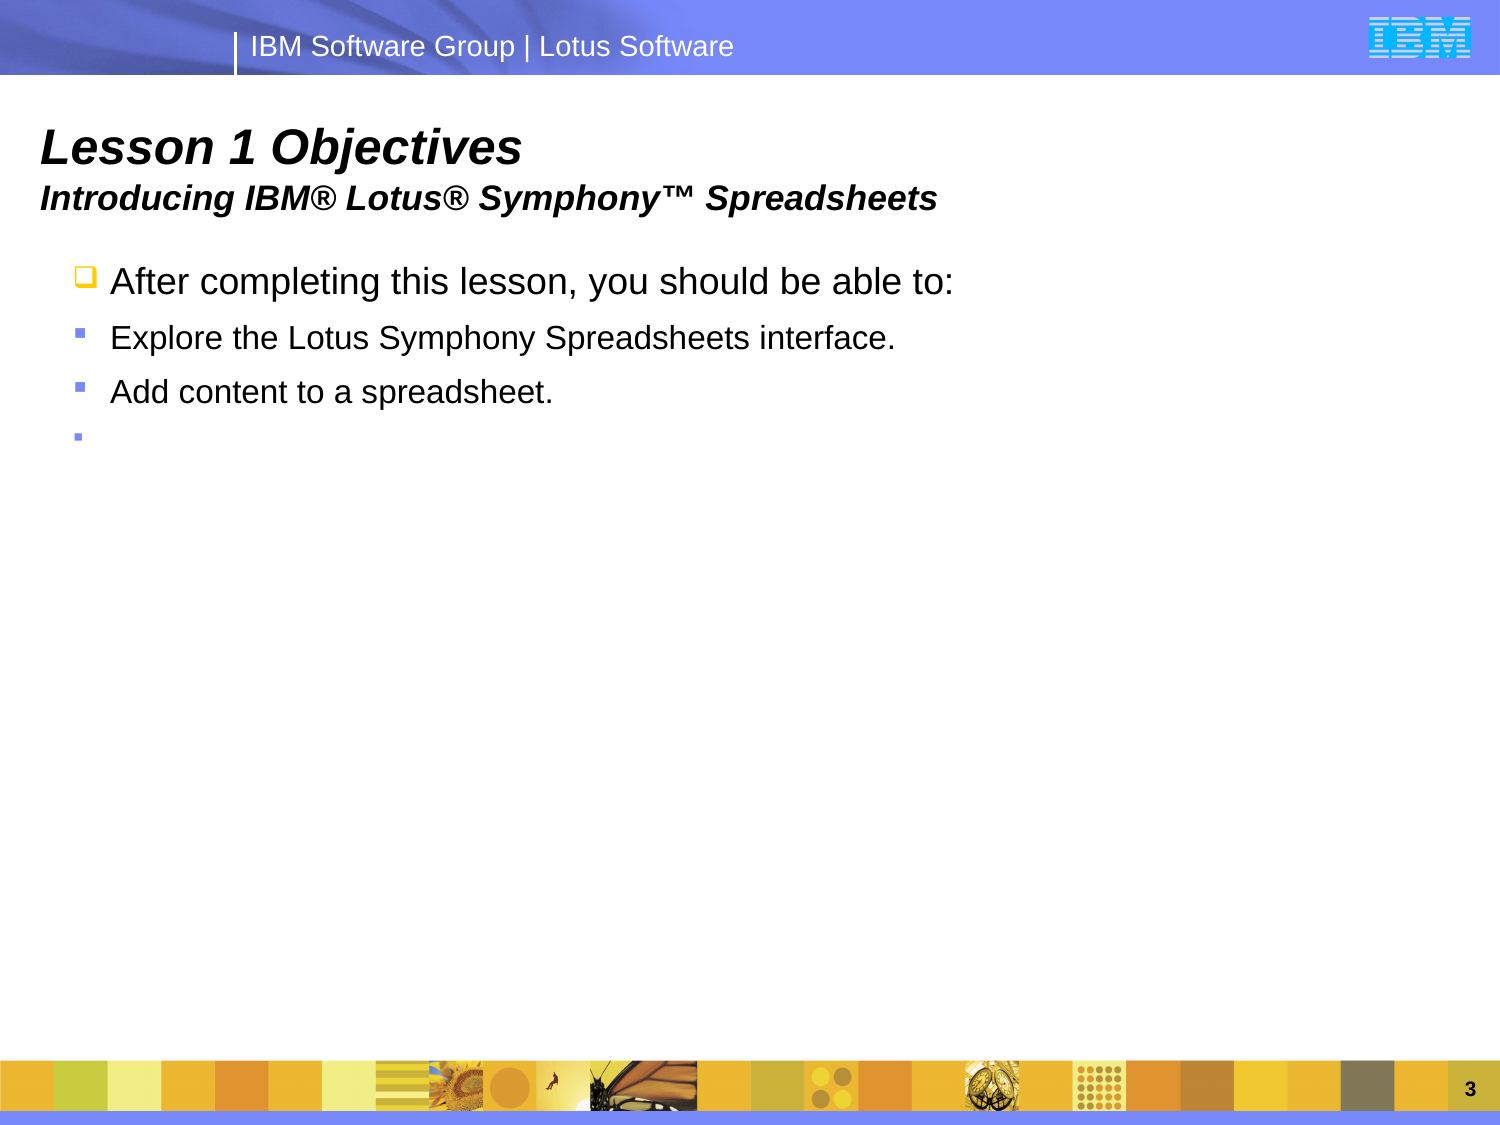

# Lesson 1 Objectives Introducing IBM® Lotus® Symphony™ Spreadsheets
After completing this lesson, you should be able to:
Explore the Lotus Symphony Spreadsheets interface.
Add content to a spreadsheet.
3